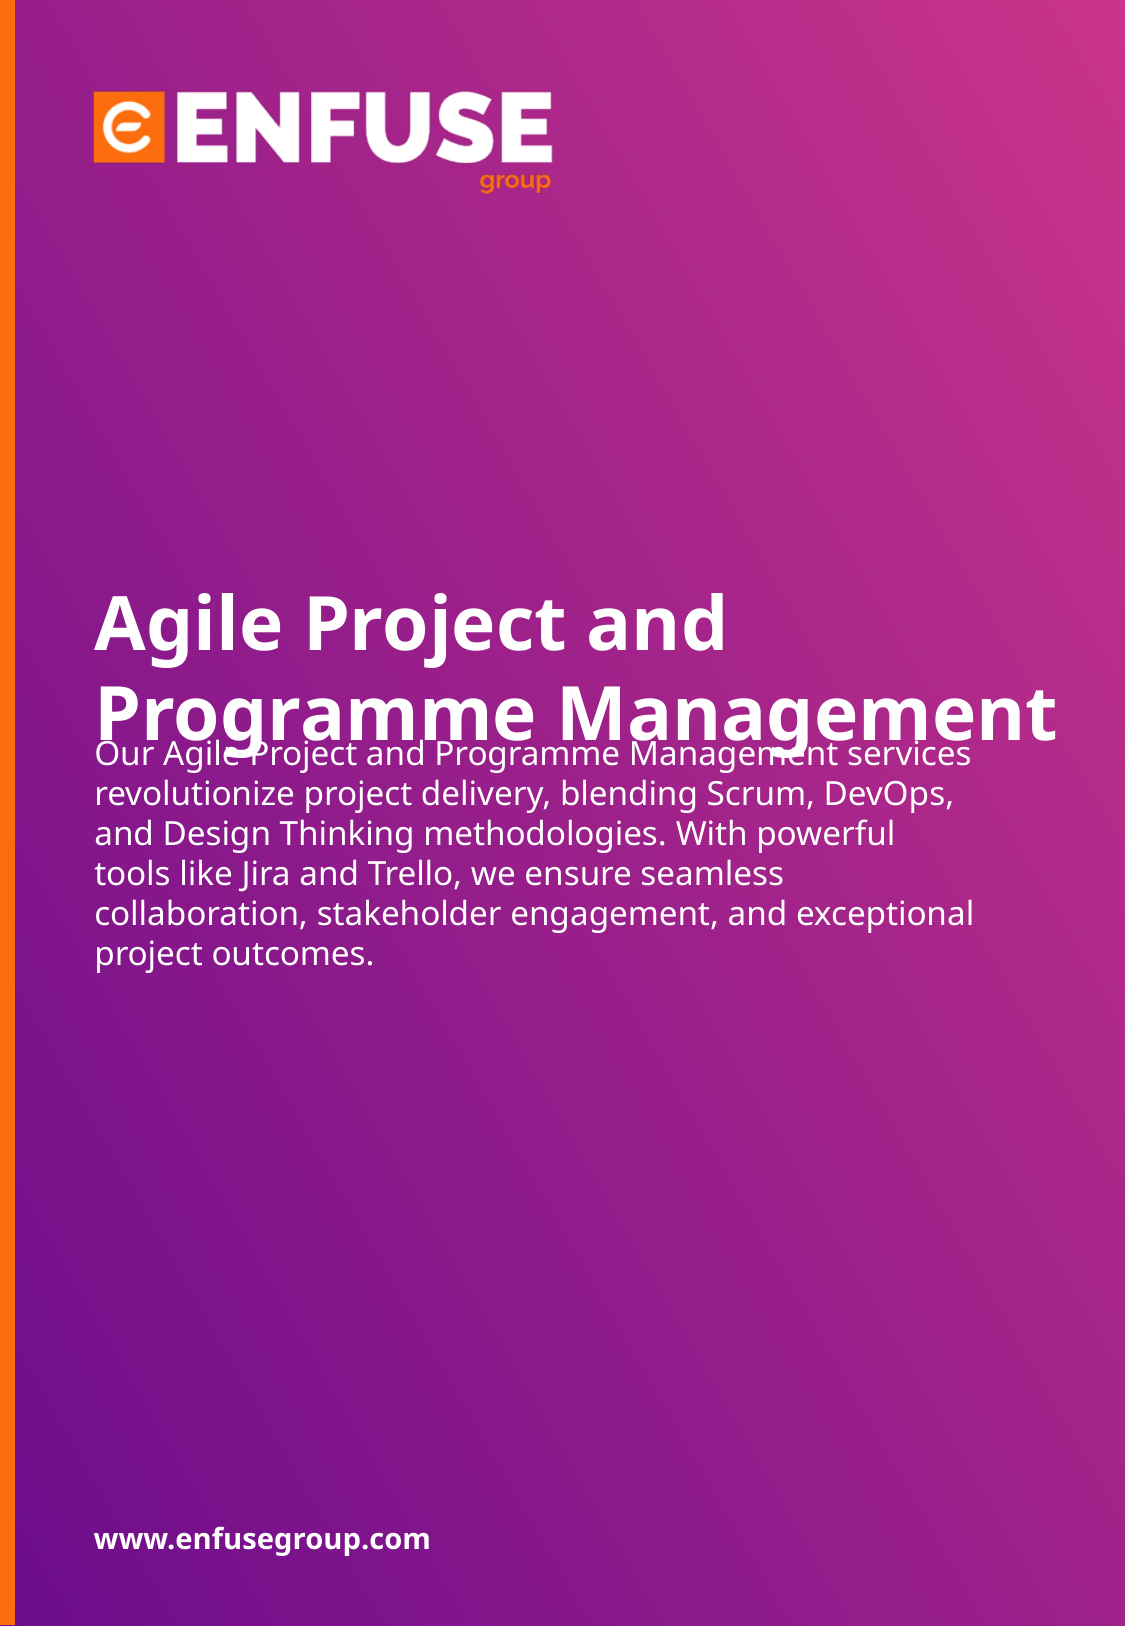

Agile Project and Programme Management
Our Agile Project and Programme Management services revolutionize project delivery, blending Scrum, DevOps, and Design Thinking methodologies. With powerful tools like Jira and Trello, we ensure seamless collaboration, stakeholder engagement, and exceptional project outcomes.